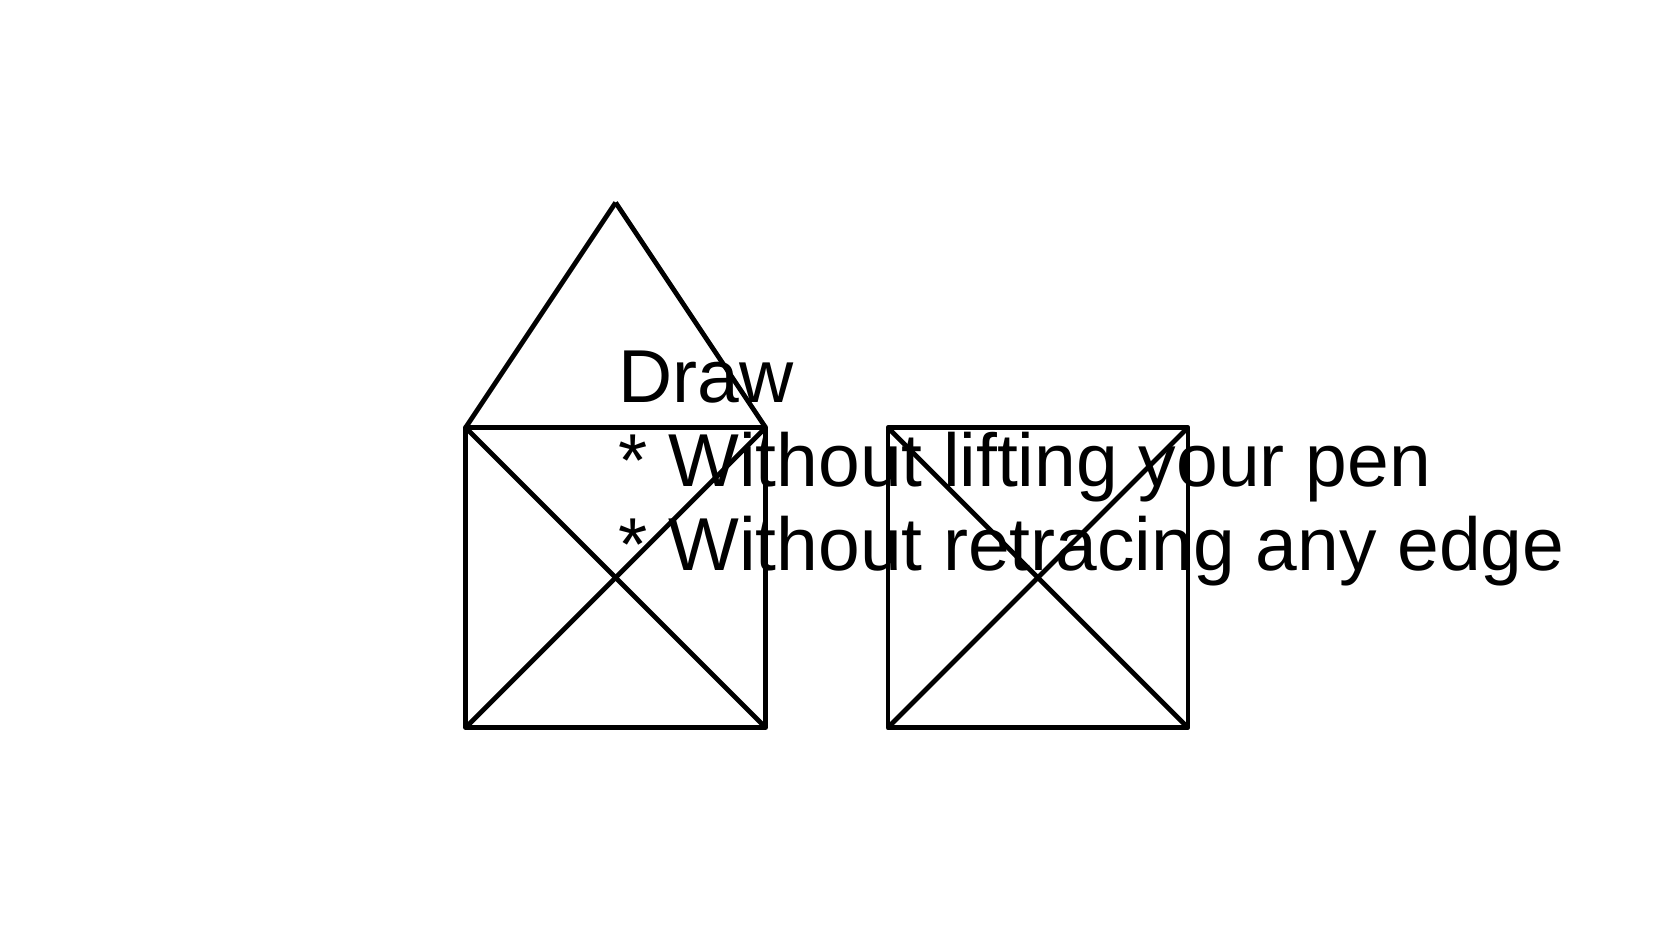

Draw
* Without lifting your pen
* Without retracing any edge